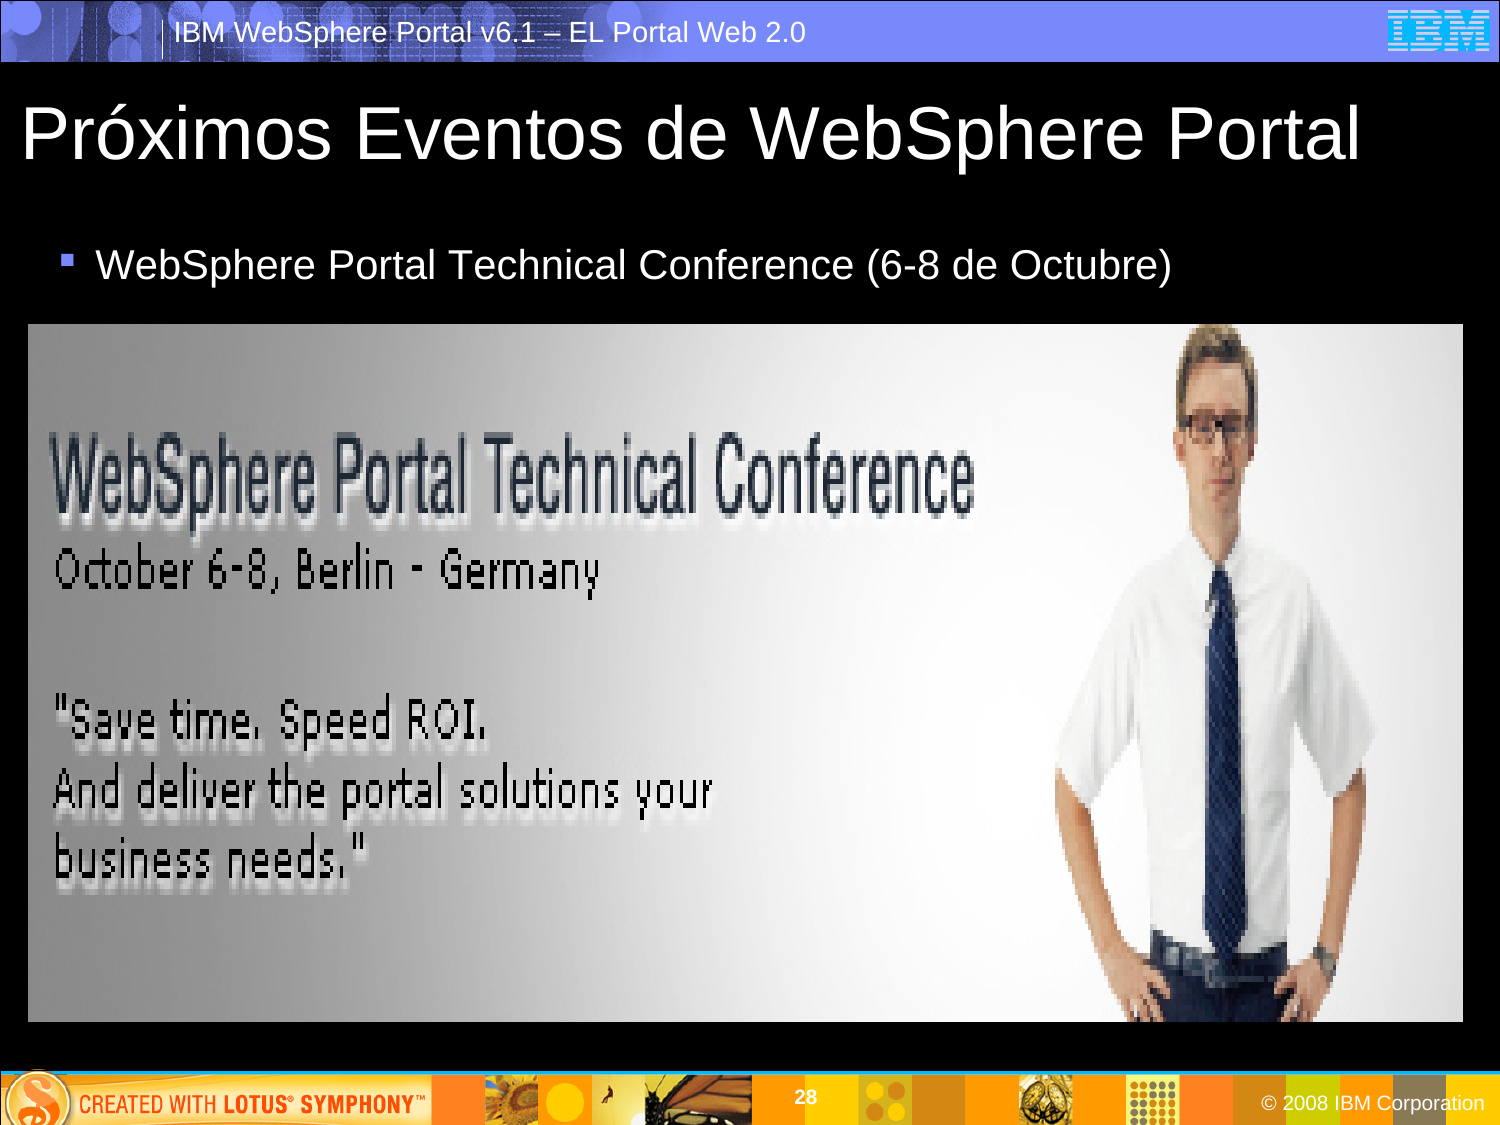

Próximos Eventos de WebSphere Portal
# WebSphere Portal Technical Conference (6-8 de Octubre)
28